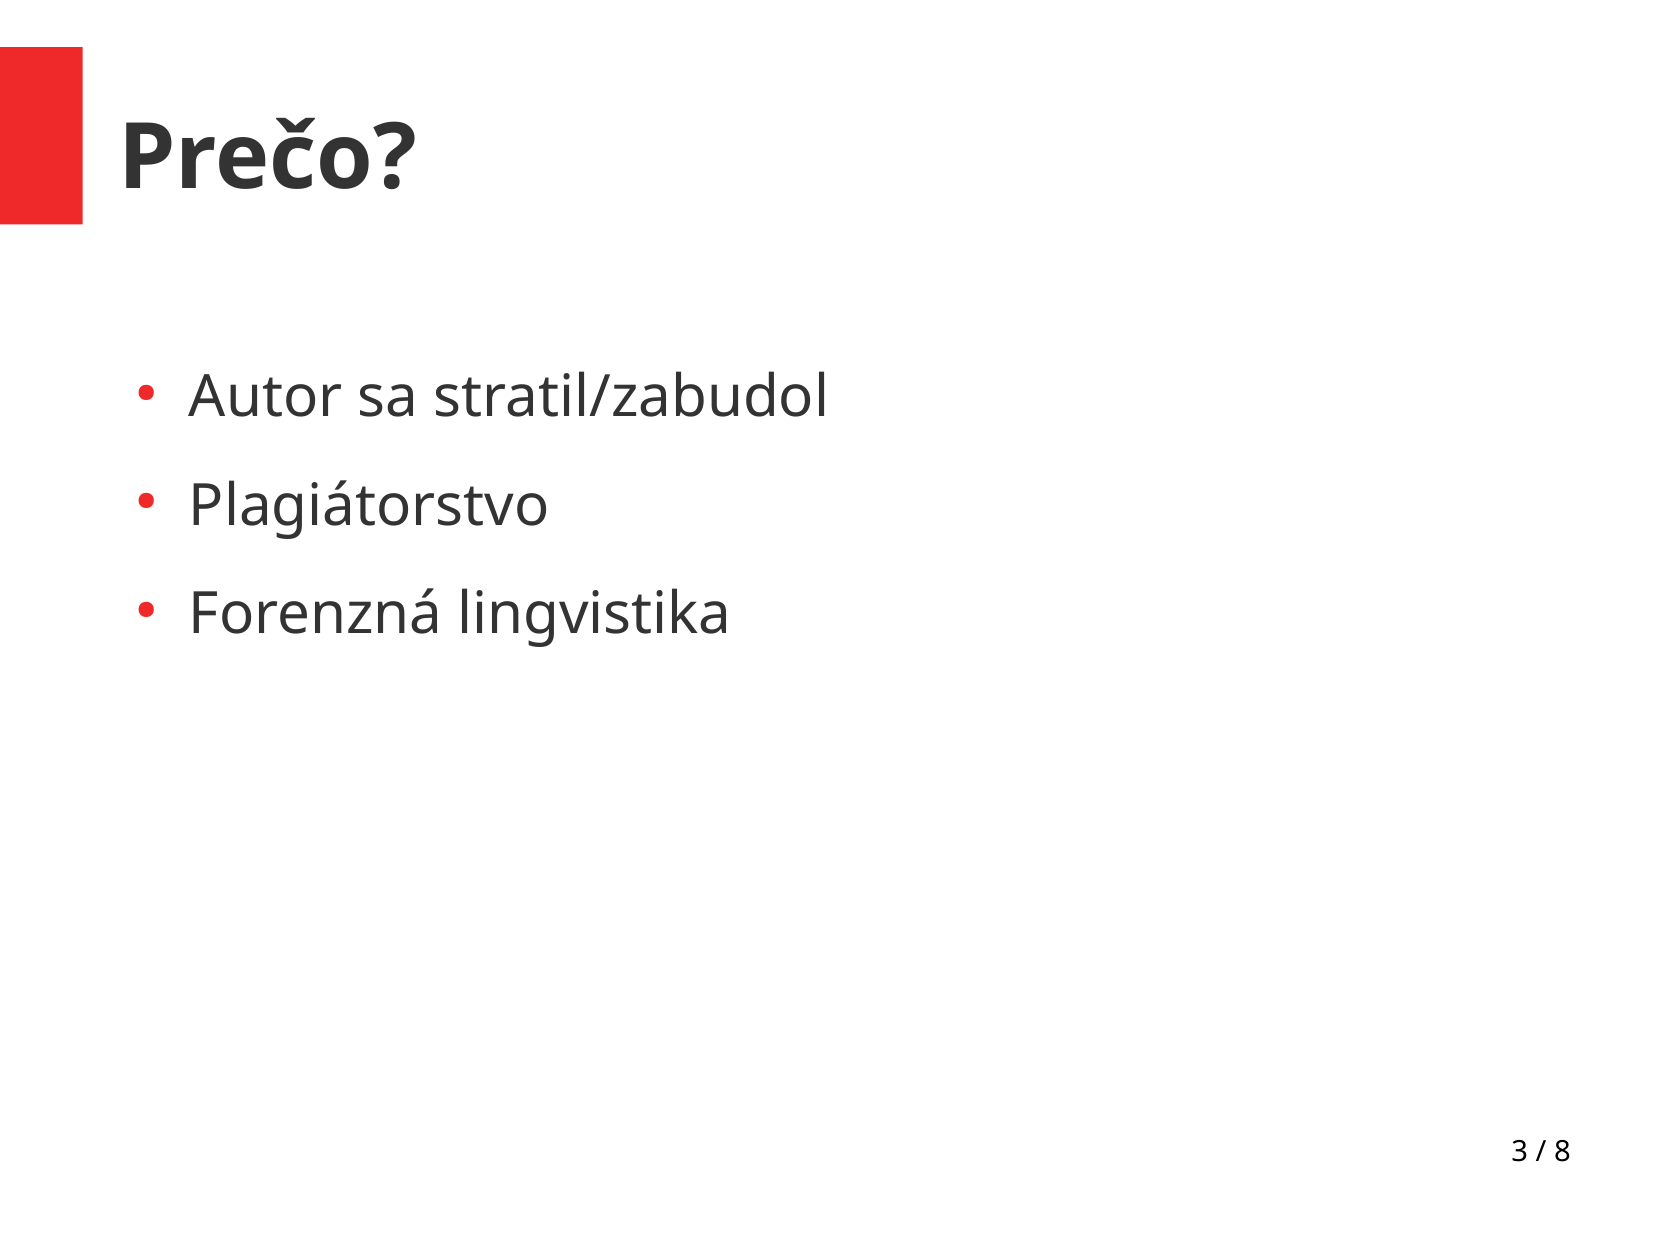

# Prečo?
Autor sa stratil/zabudol
Plagiátorstvo
Forenzná lingvistika
3